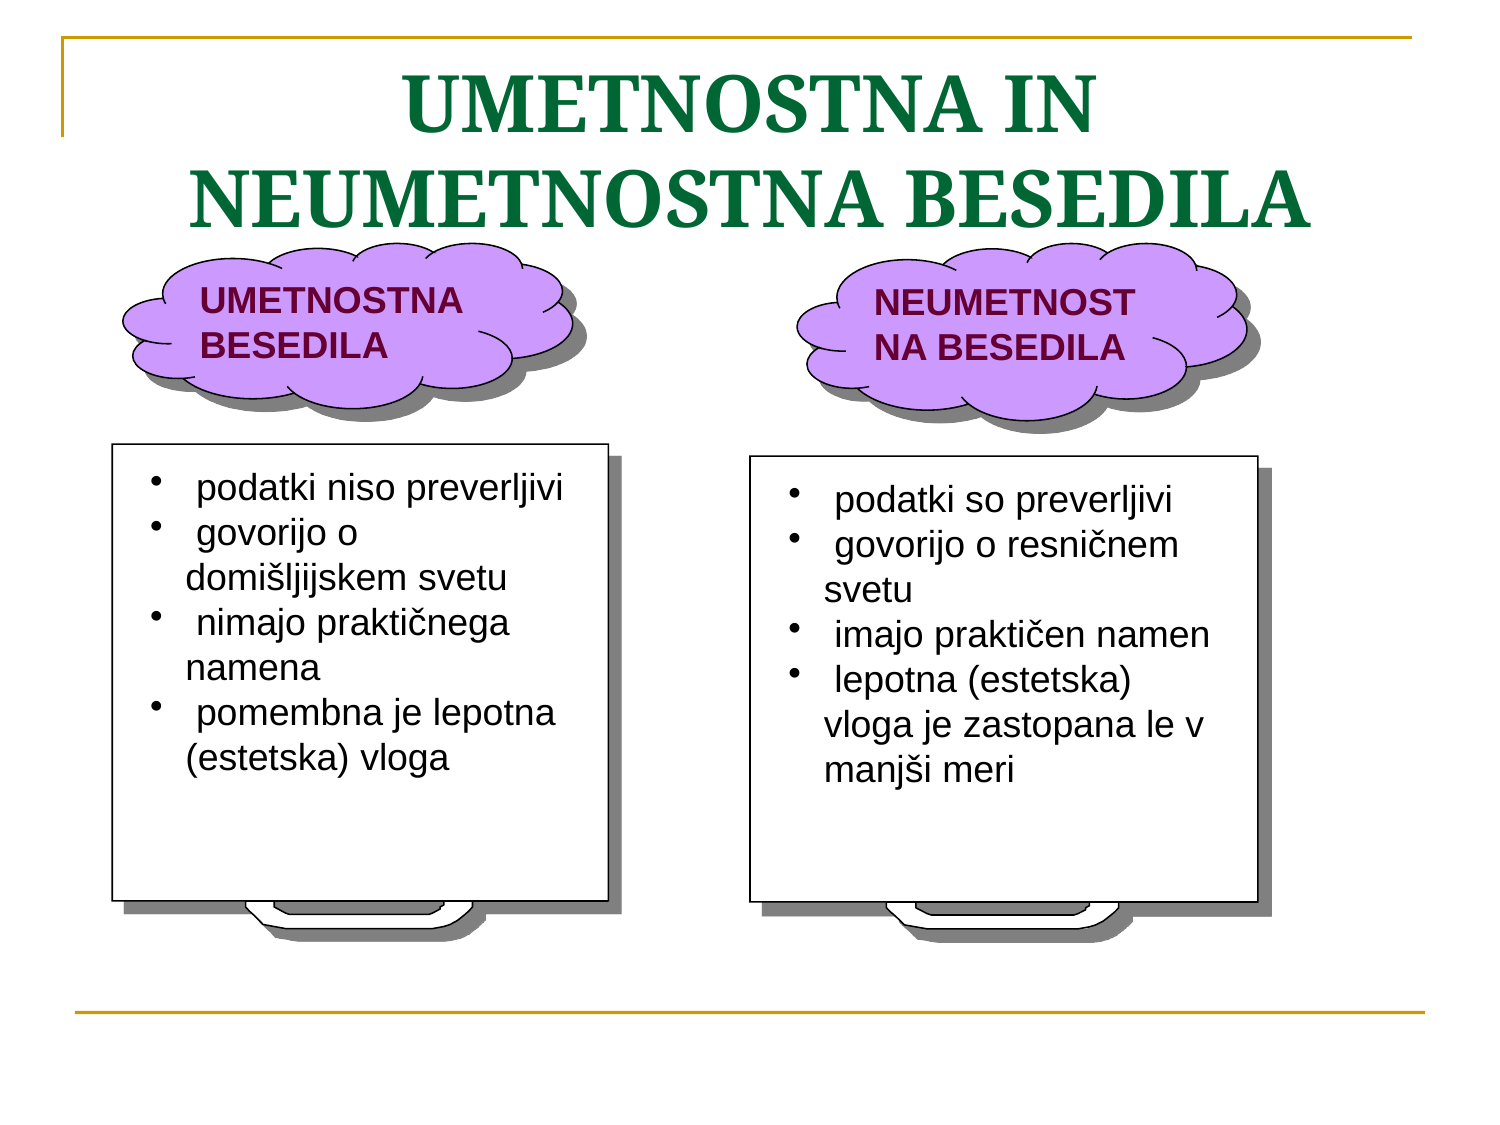

# UMETNOSTNA IN NEUMETNOSTNA BESEDILA
UMETNOSTNA BESEDILA
NEUMETNOSTNA BESEDILA
 podatki niso preverljivi
 govorijo o domišljijskem svetu
 nimajo praktičnega namena
 pomembna je lepotna (estetska) vloga
 podatki so preverljivi
 govorijo o resničnem svetu
 imajo praktičen namen
 lepotna (estetska) vloga je zastopana le v manjši meri